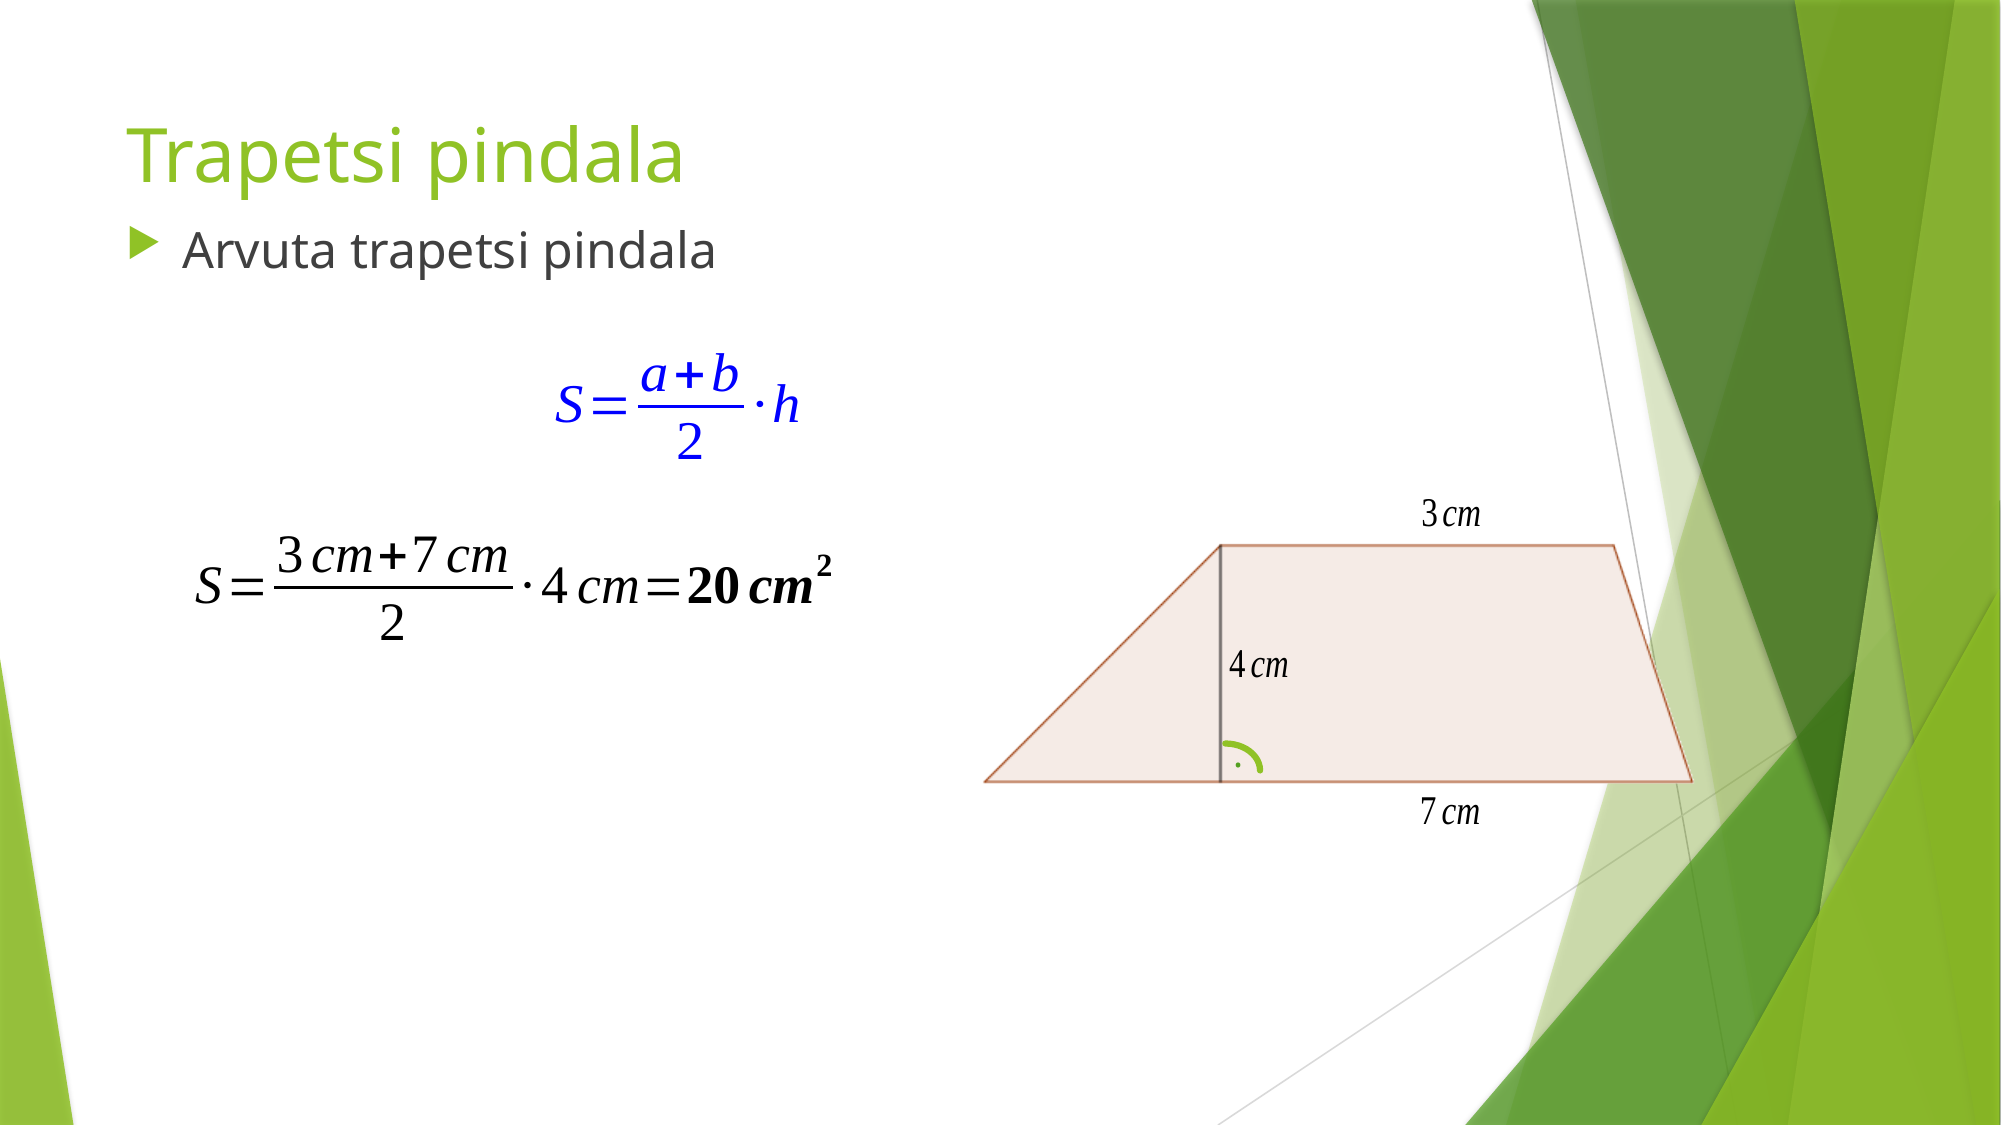

# Trapetsi pindala
Arvuta trapetsi pindala
.